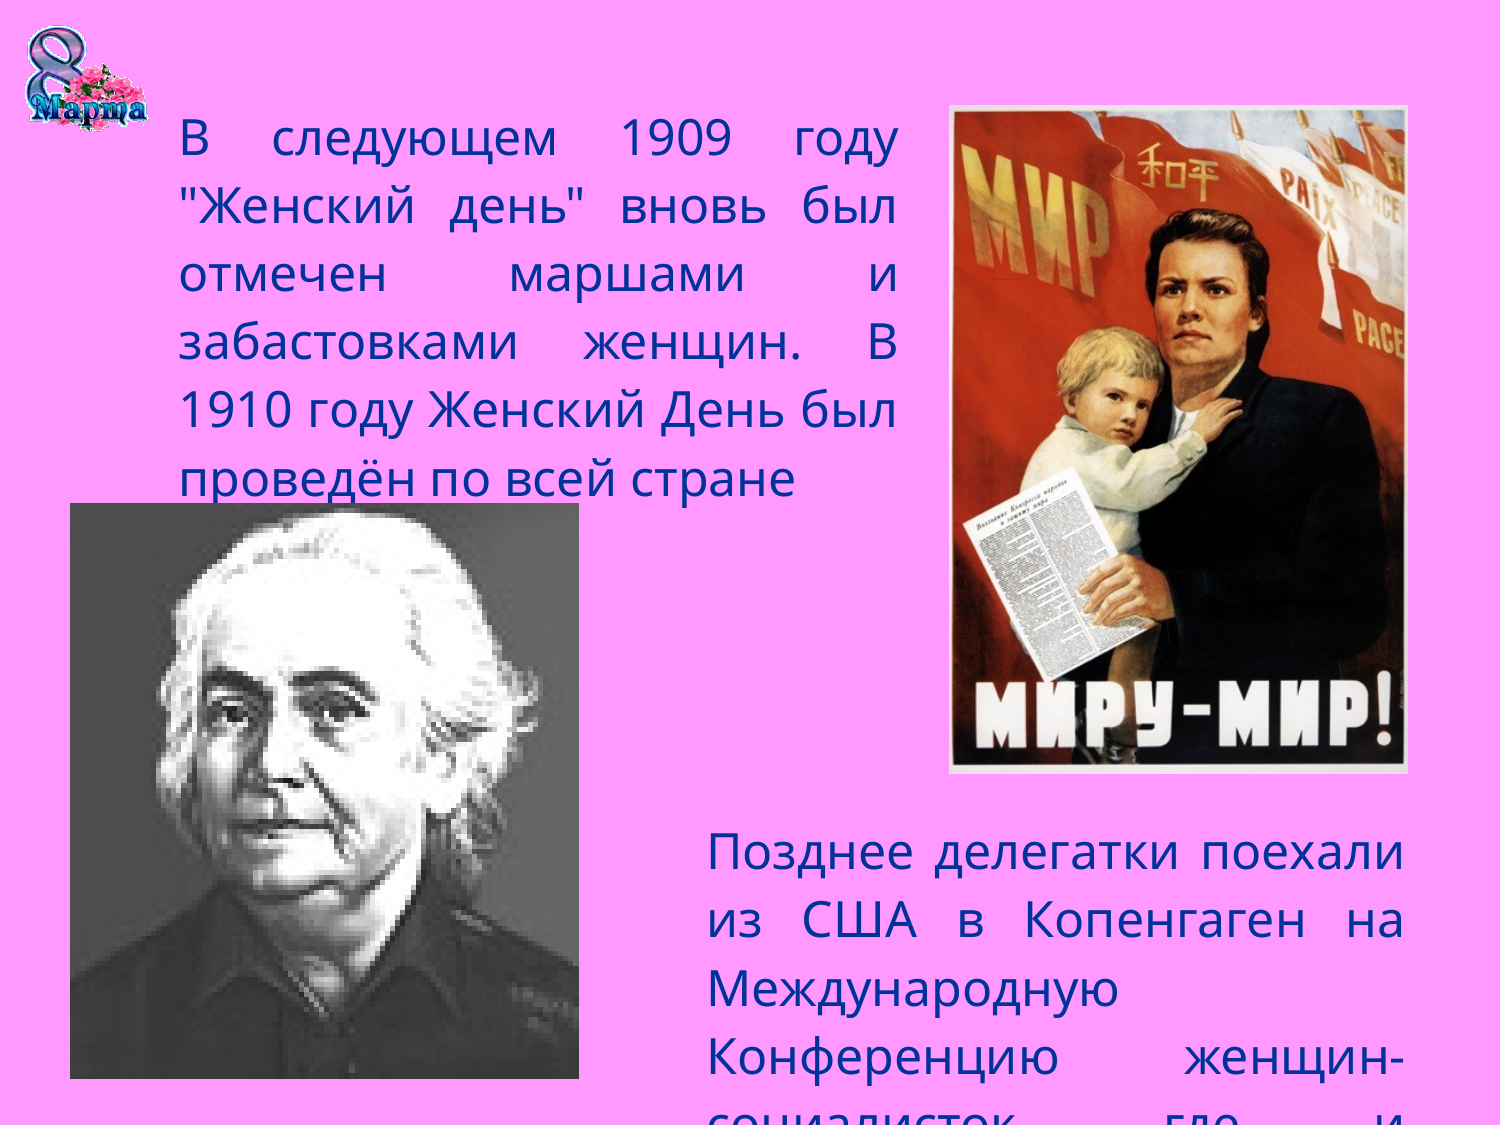

В следующем 1909 году "Женский день" вновь был отмечен маршами и забастовками женщин. В 1910 году Женский День был проведён по всей стране
Позднее делегатки поехали из США в Копенгаген на Международную Конференцию женщин-социалисток, где и встретились с Кларой Цеткин…